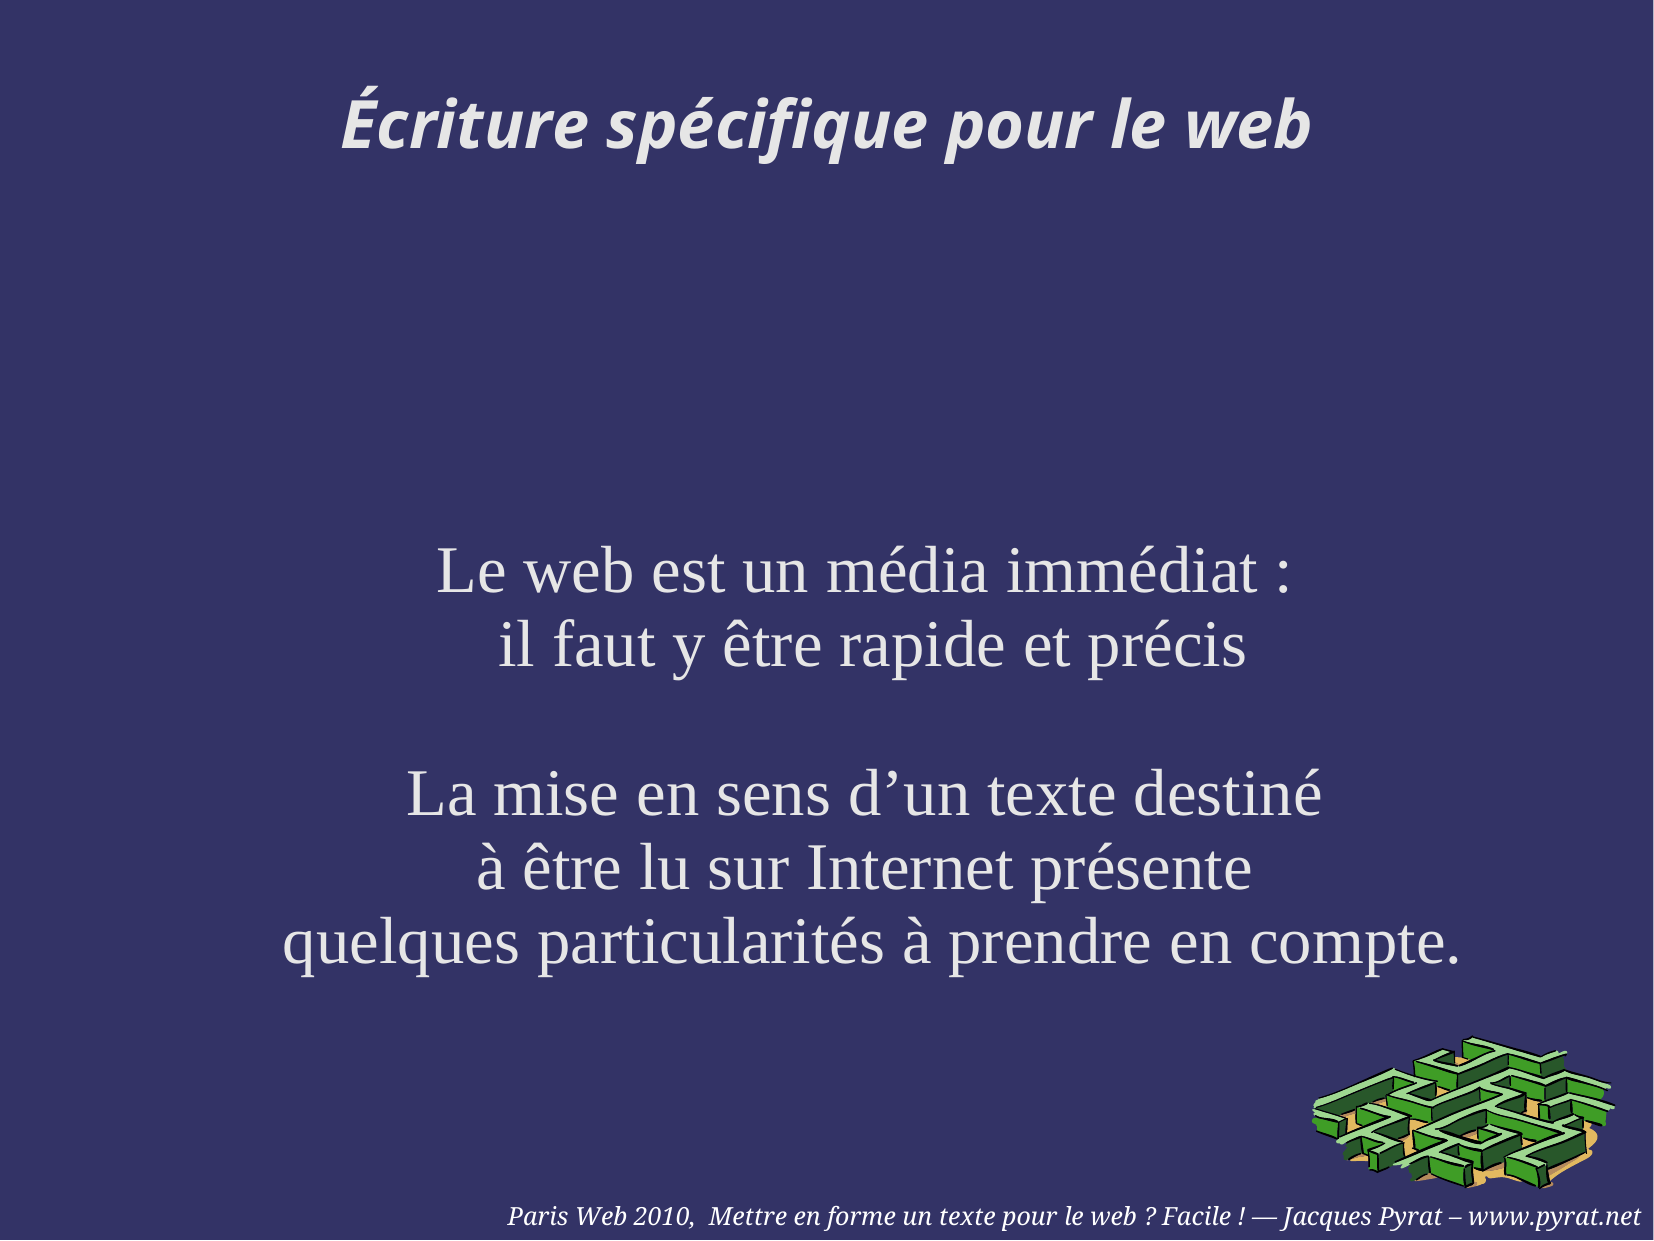

Écriture spécifique pour le web
# Le web est un média immédiat : il faut y être rapide et précis
La mise en sens d’un texte destiné
à être lu sur Internet présente
quelques particularités à prendre en compte.